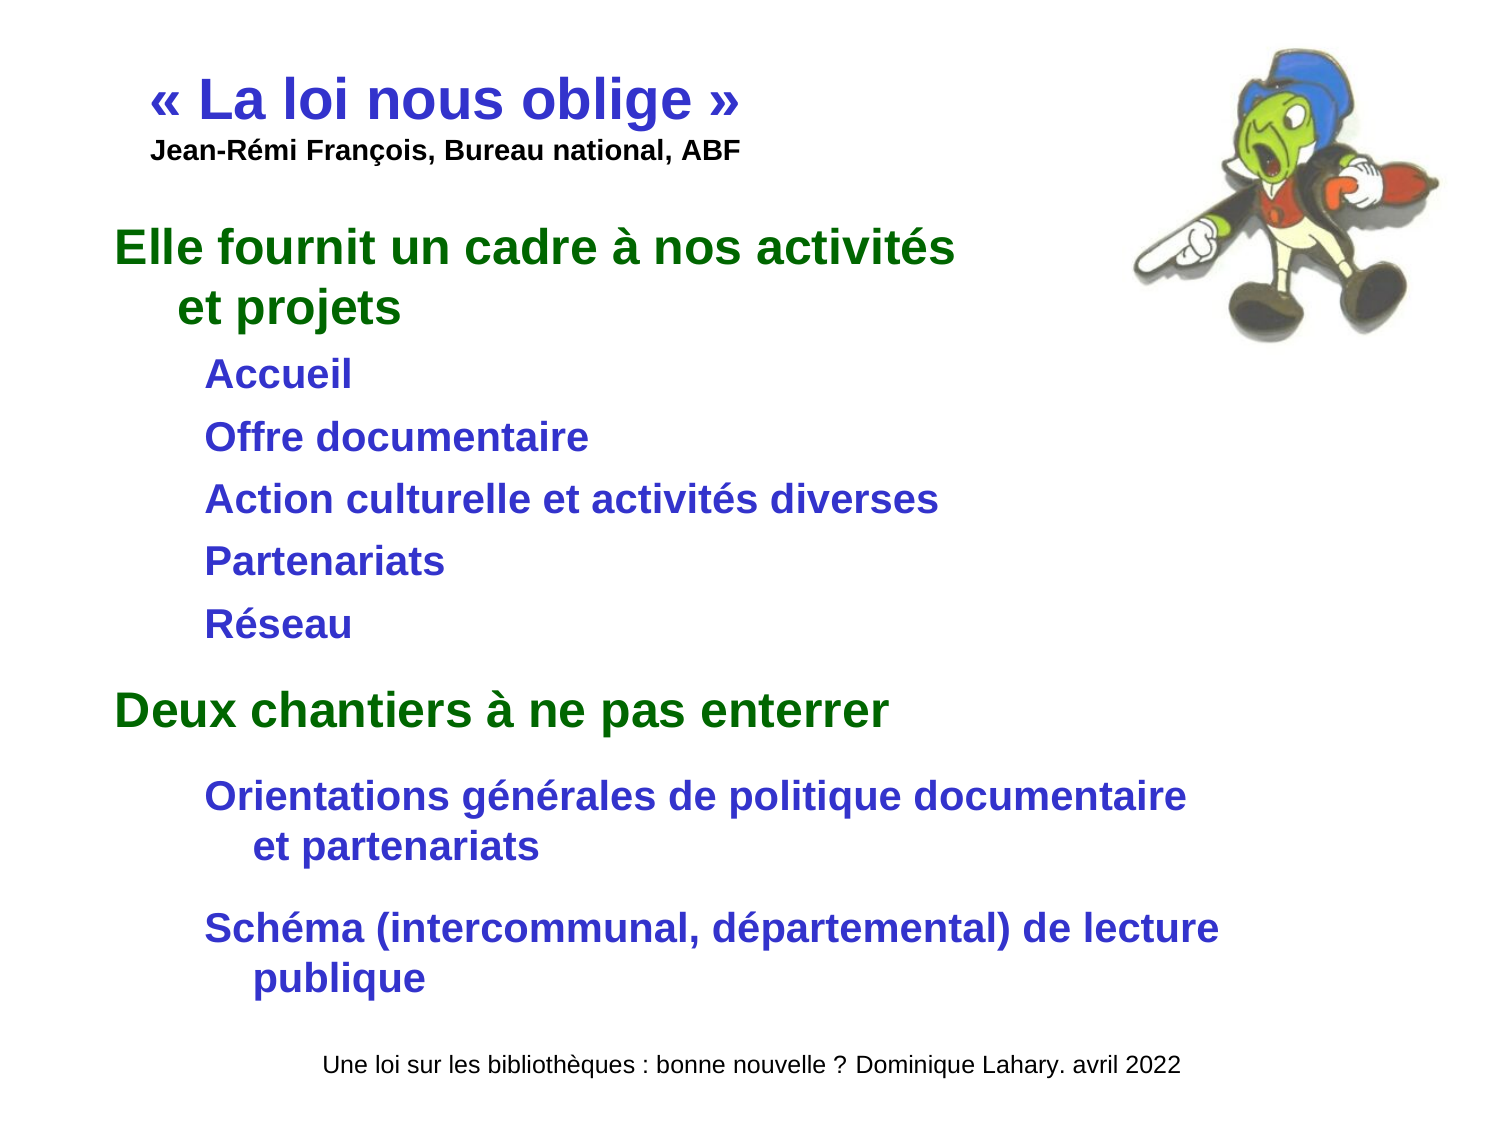

# « La loi nous oblige » Jean-Rémi François, Bureau national, ABF
Elle fournit un cadre à nos activités
et projets
Accueil
Offre documentaire
Action culturelle et activités diverses
Partenariats
Réseau
Deux chantiers à ne pas enterrer
Orientations générales de politique documentaire
et partenariats
Schéma (intercommunal, départemental) de lecture publique
Une loi sur les bibliothèques : bonne nouvelle ? Dominique Lahary. avril 2022